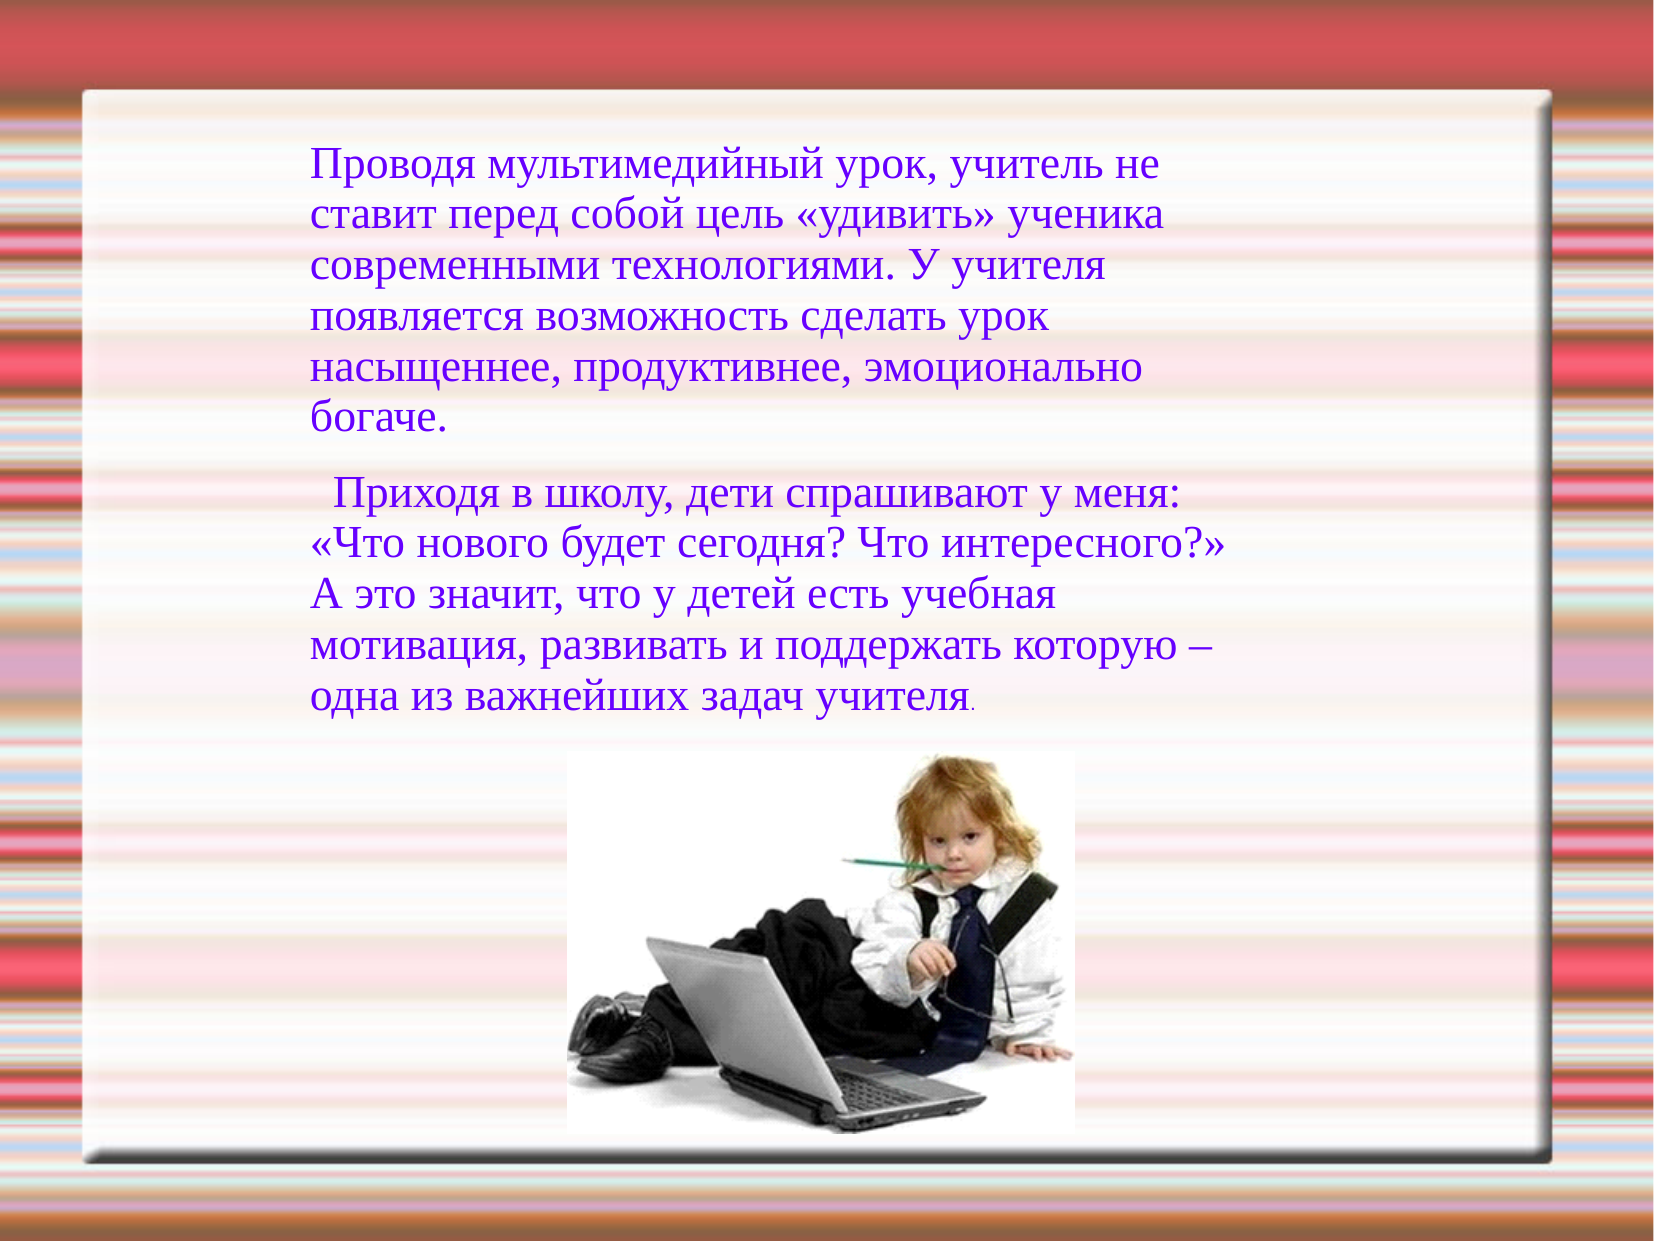

Проводя мультимедийный урок, учитель не ставит перед собой цель «удивить» ученика современными технологиями. У учителя появляется возможность сделать урок насыщеннее, продуктивнее, эмоционально богаче.
 Приходя в школу, дети спрашивают у меня: «Что нового будет сегодня? Что интересного?» А это значит, что у детей есть учебная мотивация, развивать и поддержать которую – одна из важнейших задач учителя.